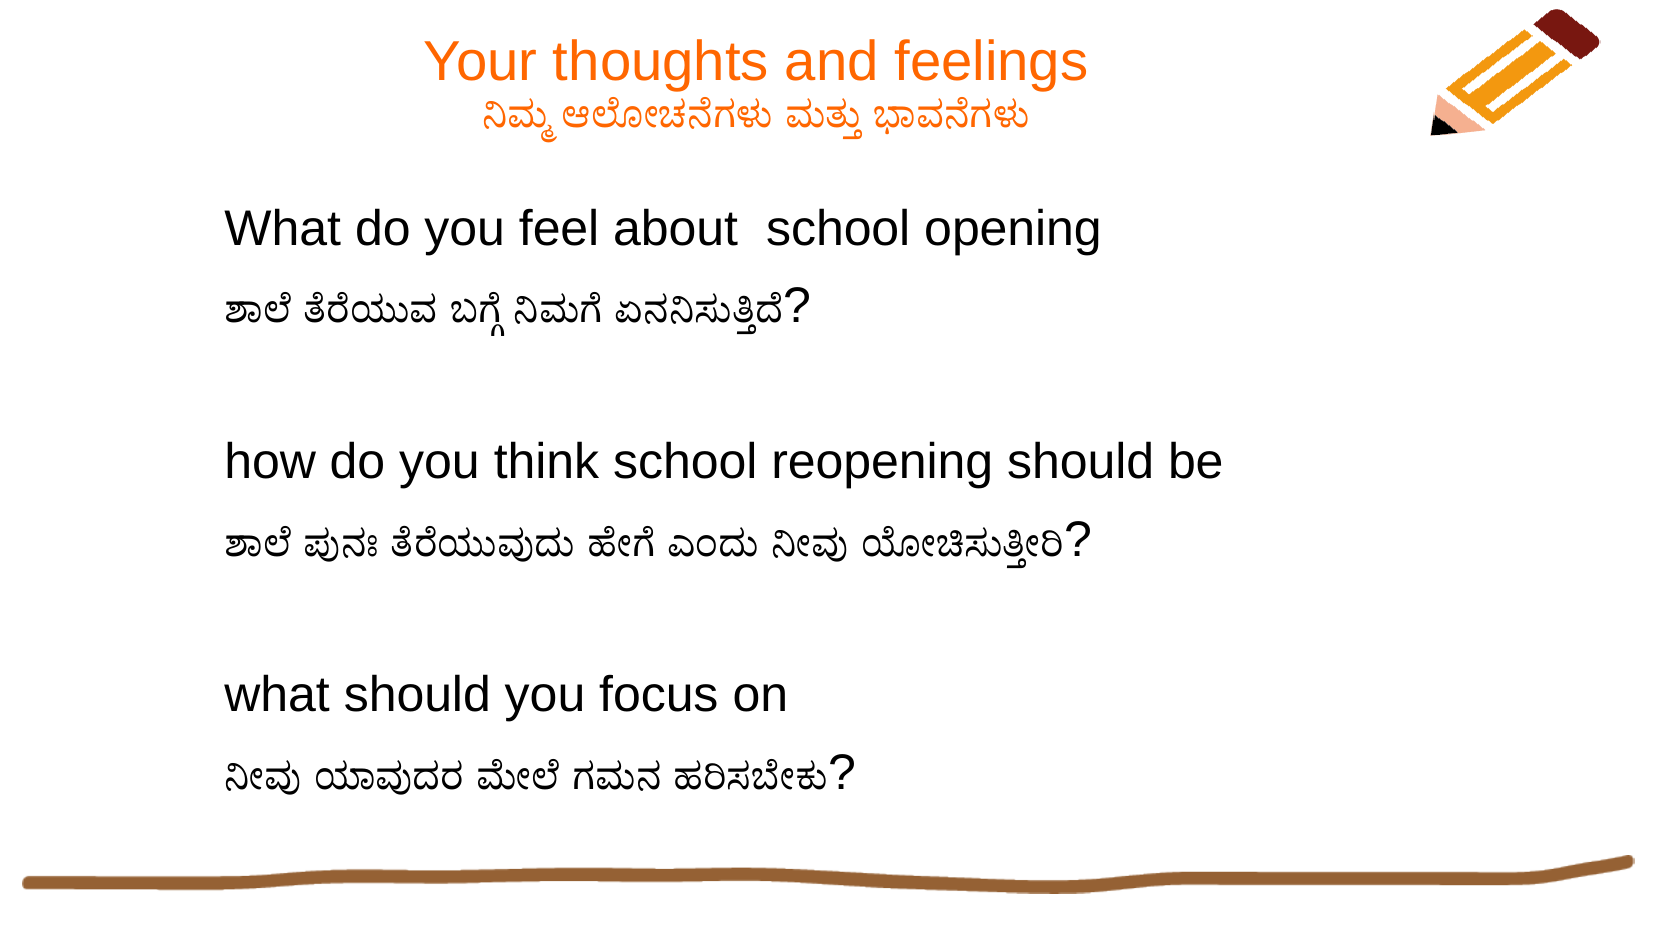

# Your thoughts and feelings ನಿಮ್ಮ ಆಲೋಚನೆಗಳು ಮತ್ತು ಭಾವನೆಗಳು
What do you feel about school opening
ಶಾಲೆ ತೆರೆಯುವ ಬಗ್ಗೆ ನಿಮಗೆ ಏನನಿಸುತ್ತಿದೆ?
how do you think school reopening should be
ಶಾಲೆ ಪುನಃ ತೆರೆಯುವುದು ಹೇಗೆ ಎಂದು ನೀವು ಯೋಚಿಸುತ್ತೀರಿ?
what should you focus on
ನೀವು ಯಾವುದರ ಮೇಲೆ ಗಮನ ಹರಿಸಬೇಕು?